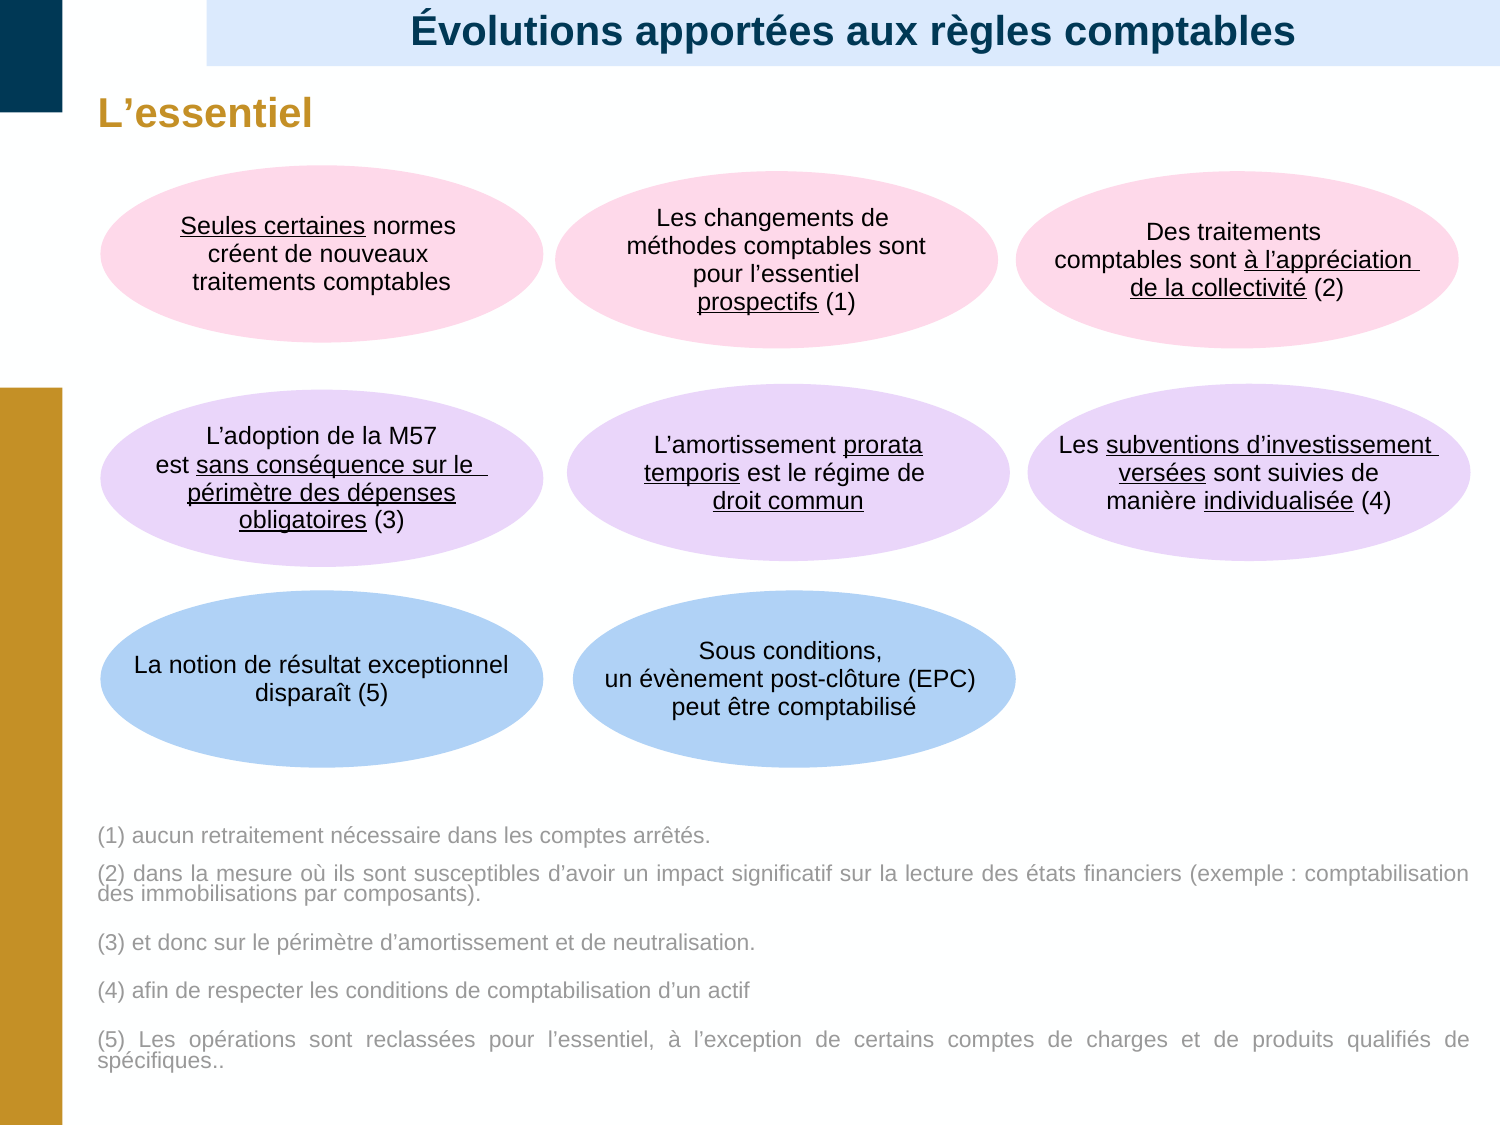

Évolutions apportées aux règles comptables
L’essentiel
Seules certaines normes
créent de nouveaux
traitements comptables
Les changements de
méthodes comptables sont
pour l’essentiel
prospectifs (1)
Des traitements
comptables sont à l’appréciation
de la collectivité (2)
Les subventions d’investissement
versées sont suivies de
manière individualisée (4)
L’amortissement prorata
temporis est le régime de
droit commun
L’adoption de la M57
est sans conséquence sur le
périmètre des dépenses
obligatoires (3)
La notion de résultat exceptionnel
disparaît (5)
Sous conditions,
un évènement post-clôture (EPC)
peut être comptabilisé
# (1) aucun retraitement nécessaire dans les comptes arrêtés.
(2) dans la mesure où ils sont susceptibles d’avoir un impact significatif sur la lecture des états financiers (exemple : comptabilisation des immobilisations par composants).
(3) et donc sur le périmètre d’amortissement et de neutralisation.
(4) afin de respecter les conditions de comptabilisation d’un actif
(5) Les opérations sont reclassées pour l’essentiel, à l’exception de certains comptes de charges et de produits qualifiés de spécifiques..